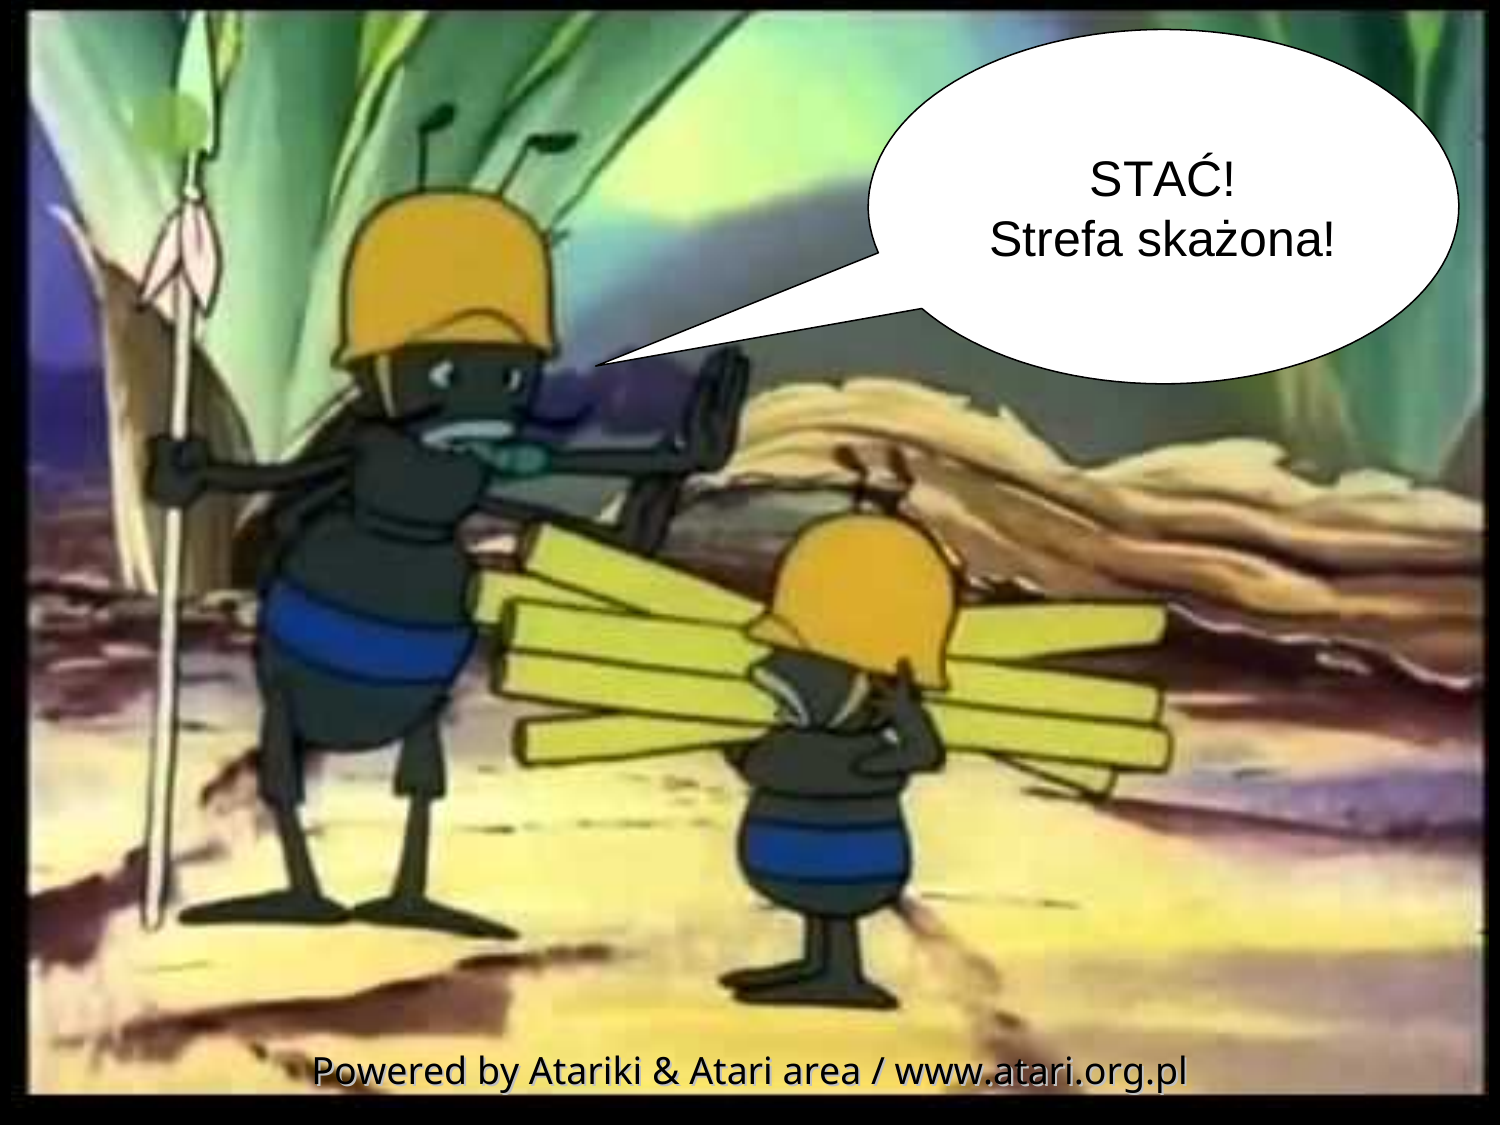

STAĆ!
Strefa skażona!
35
Powered by Atariki & Atari area / www.atari.org.pl